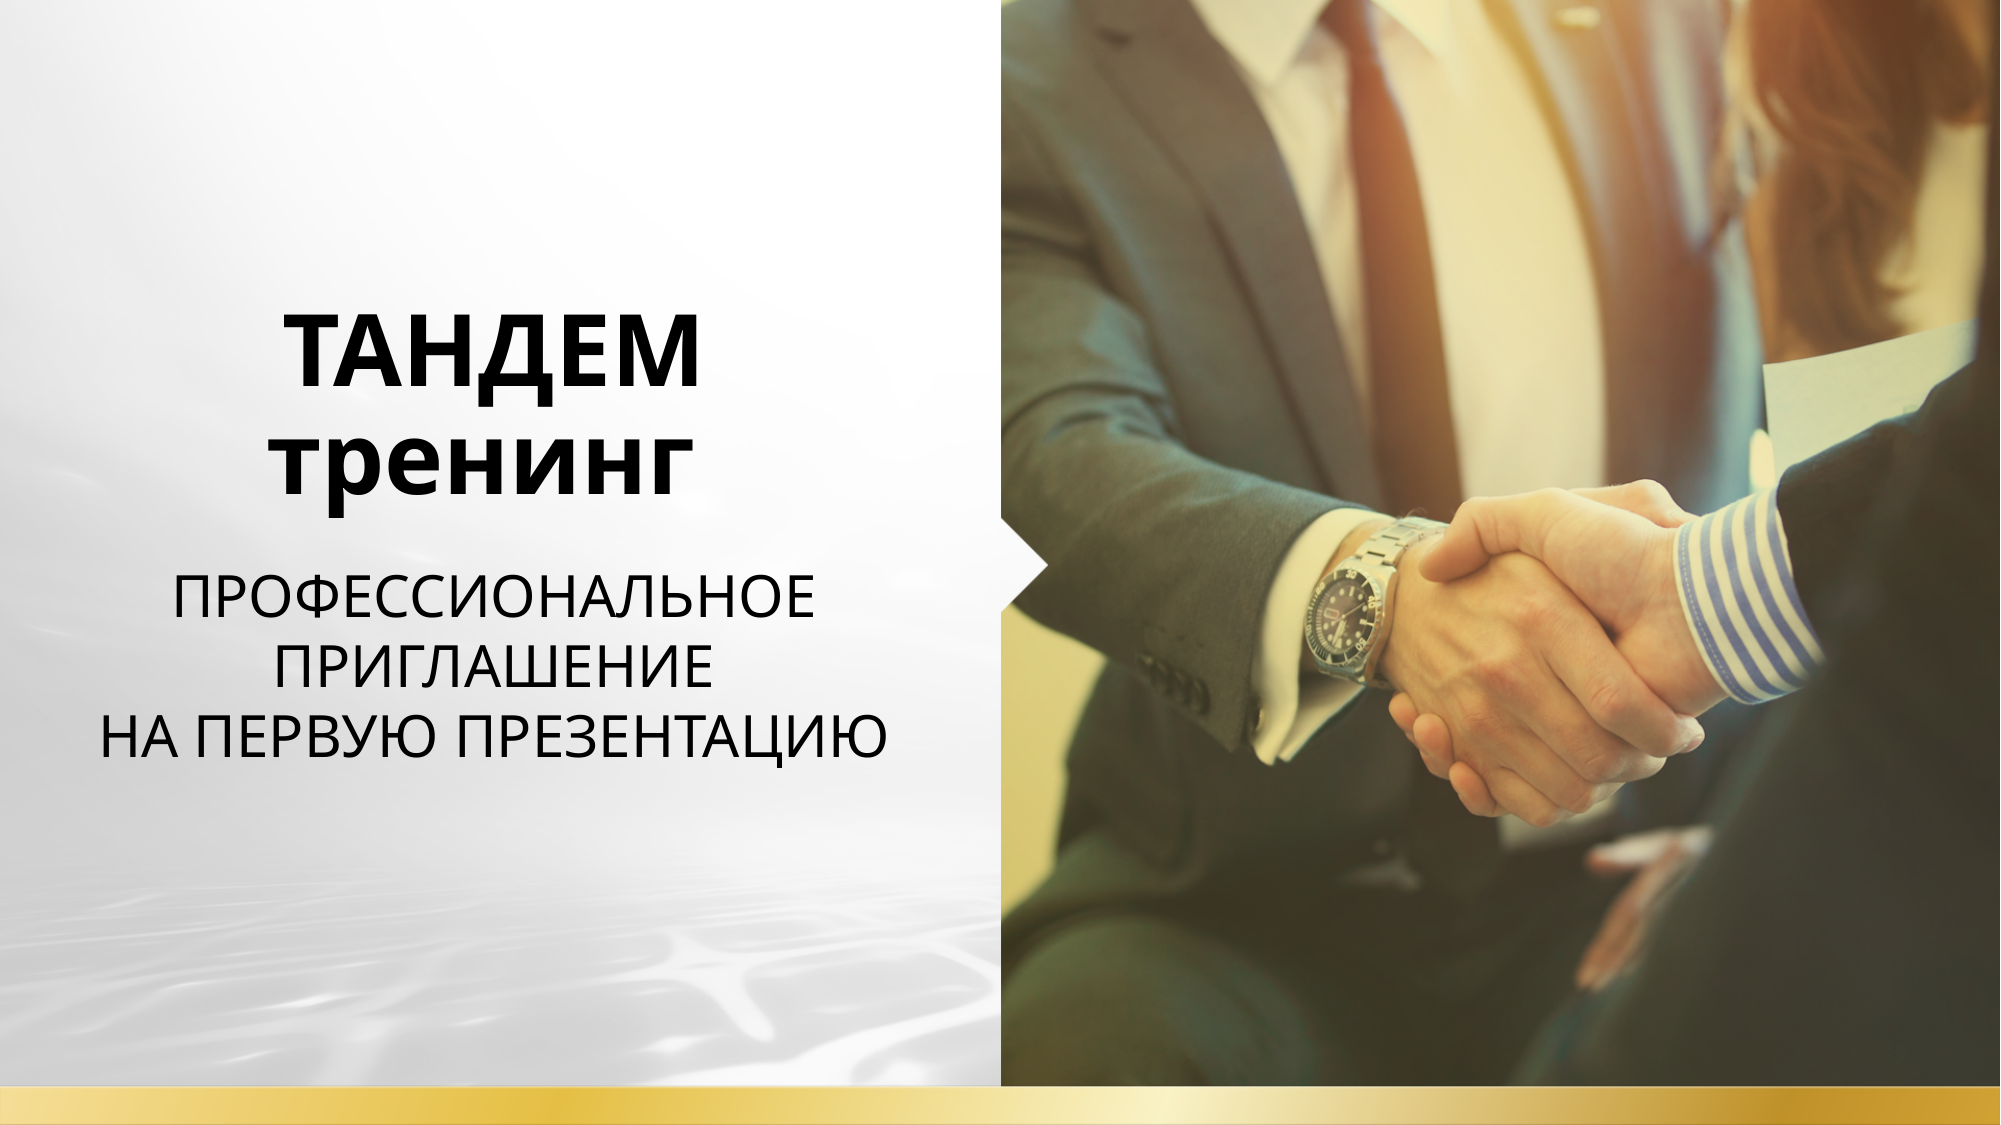

ТАНДЕМ тренинг
ПРОФЕССИОНАЛЬНОЕ
ПРИГЛАШЕНИЕ
НА ПЕРВУЮ ПРЕЗЕНТАЦИЮ